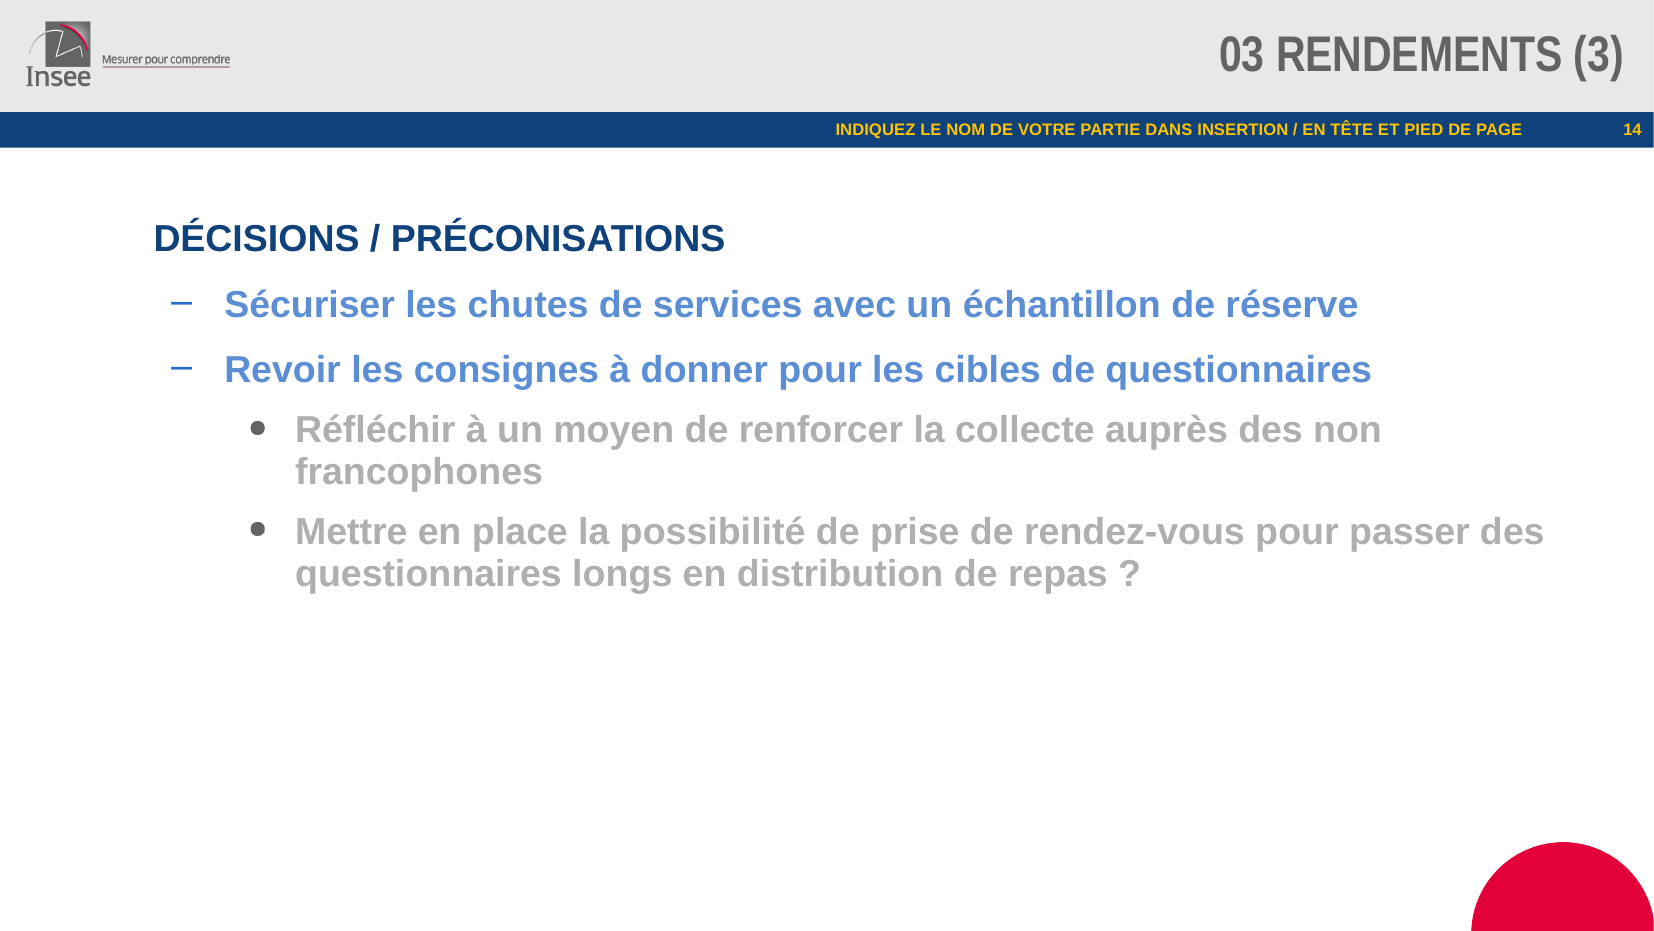

# 03 REndements (3)
Indiquez le nom de votre partie dans Insertion / En tête et pied de page
14
Décisions / Préconisations
Sécuriser les chutes de services avec un échantillon de réserve
Revoir les consignes à donner pour les cibles de questionnaires
Réfléchir à un moyen de renforcer la collecte auprès des non francophones
Mettre en place la possibilité de prise de rendez-vous pour passer des questionnaires longs en distribution de repas ?